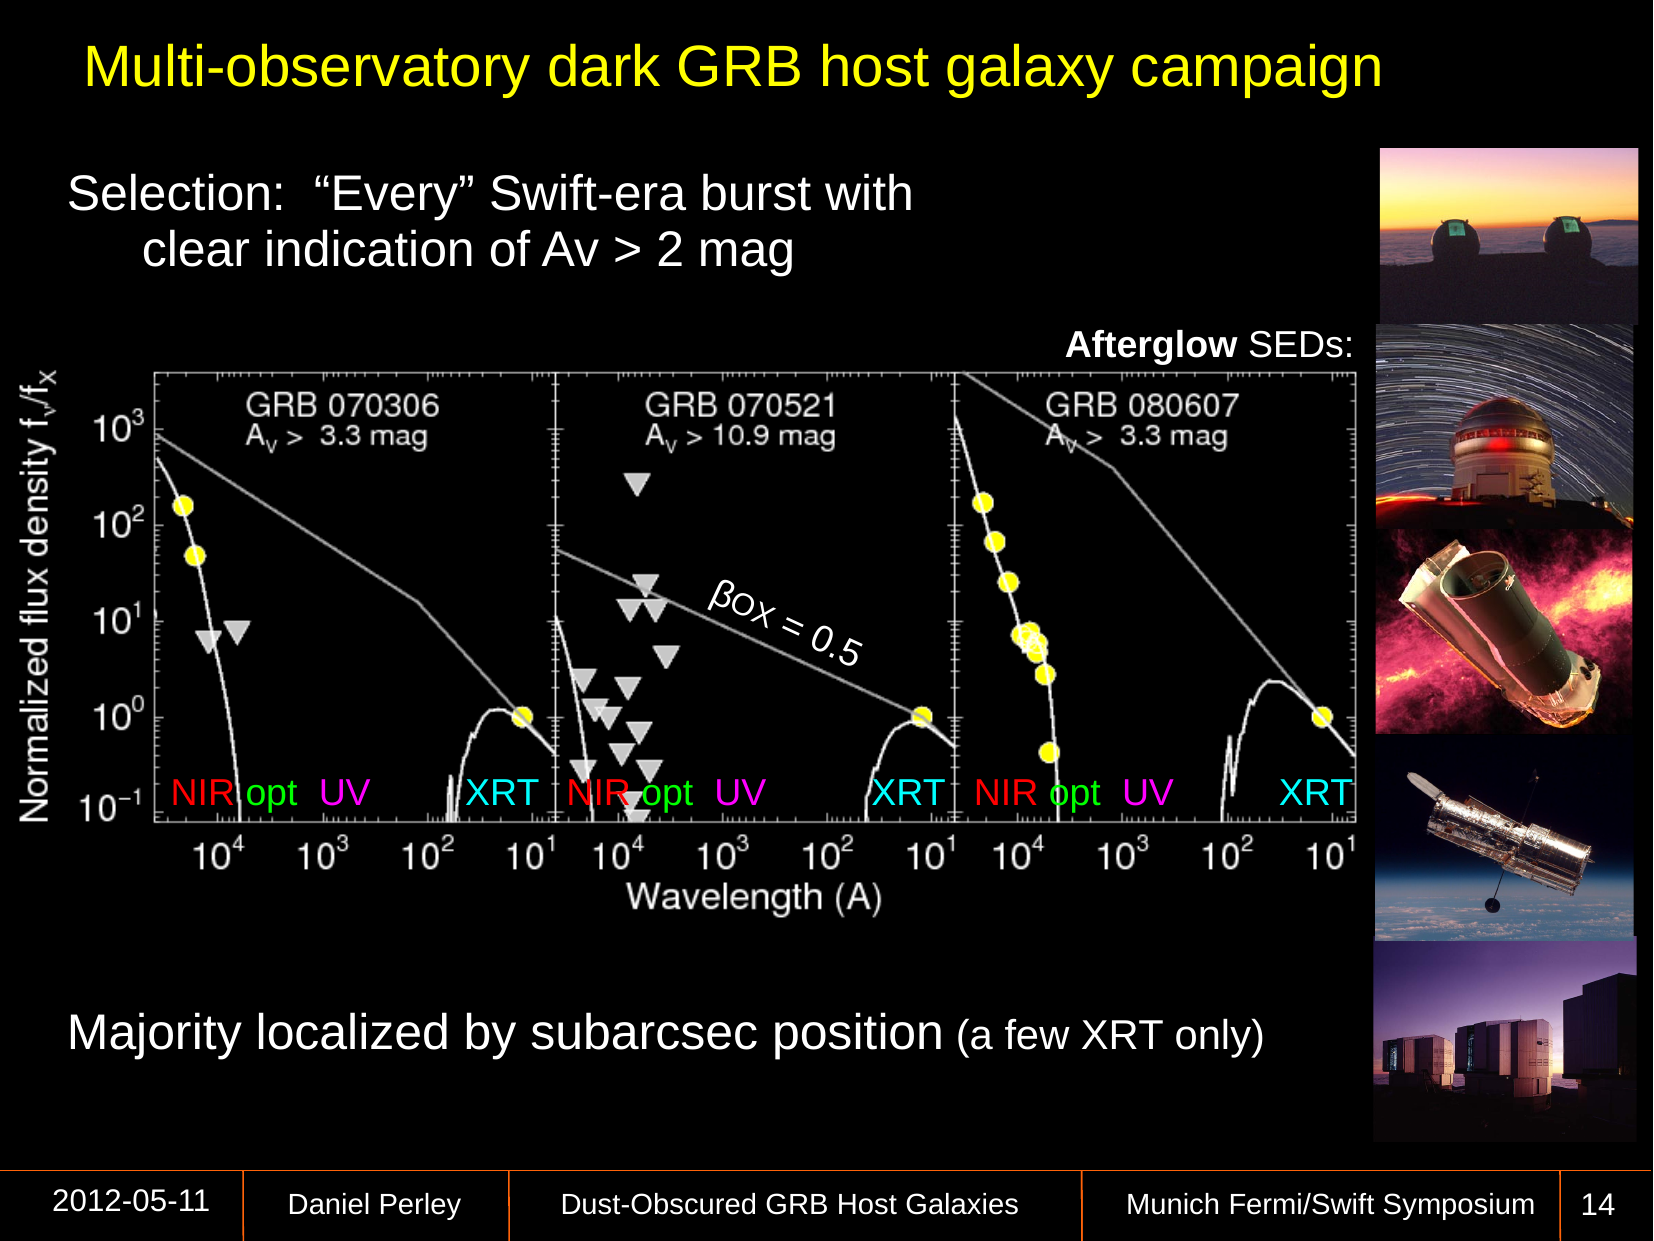

# Multi-observatory dark GRB host galaxy campaign
Selection: “Every” Swift-era burst with
	clear indication of Av > 2 mag
Afterglow SEDs:
βOX = 0.5
NIR opt UV XRT
NIR opt UV XRT
NIR opt UV XRT
Majority localized by subarcsec position (a few XRT only)
2012-05-11
14